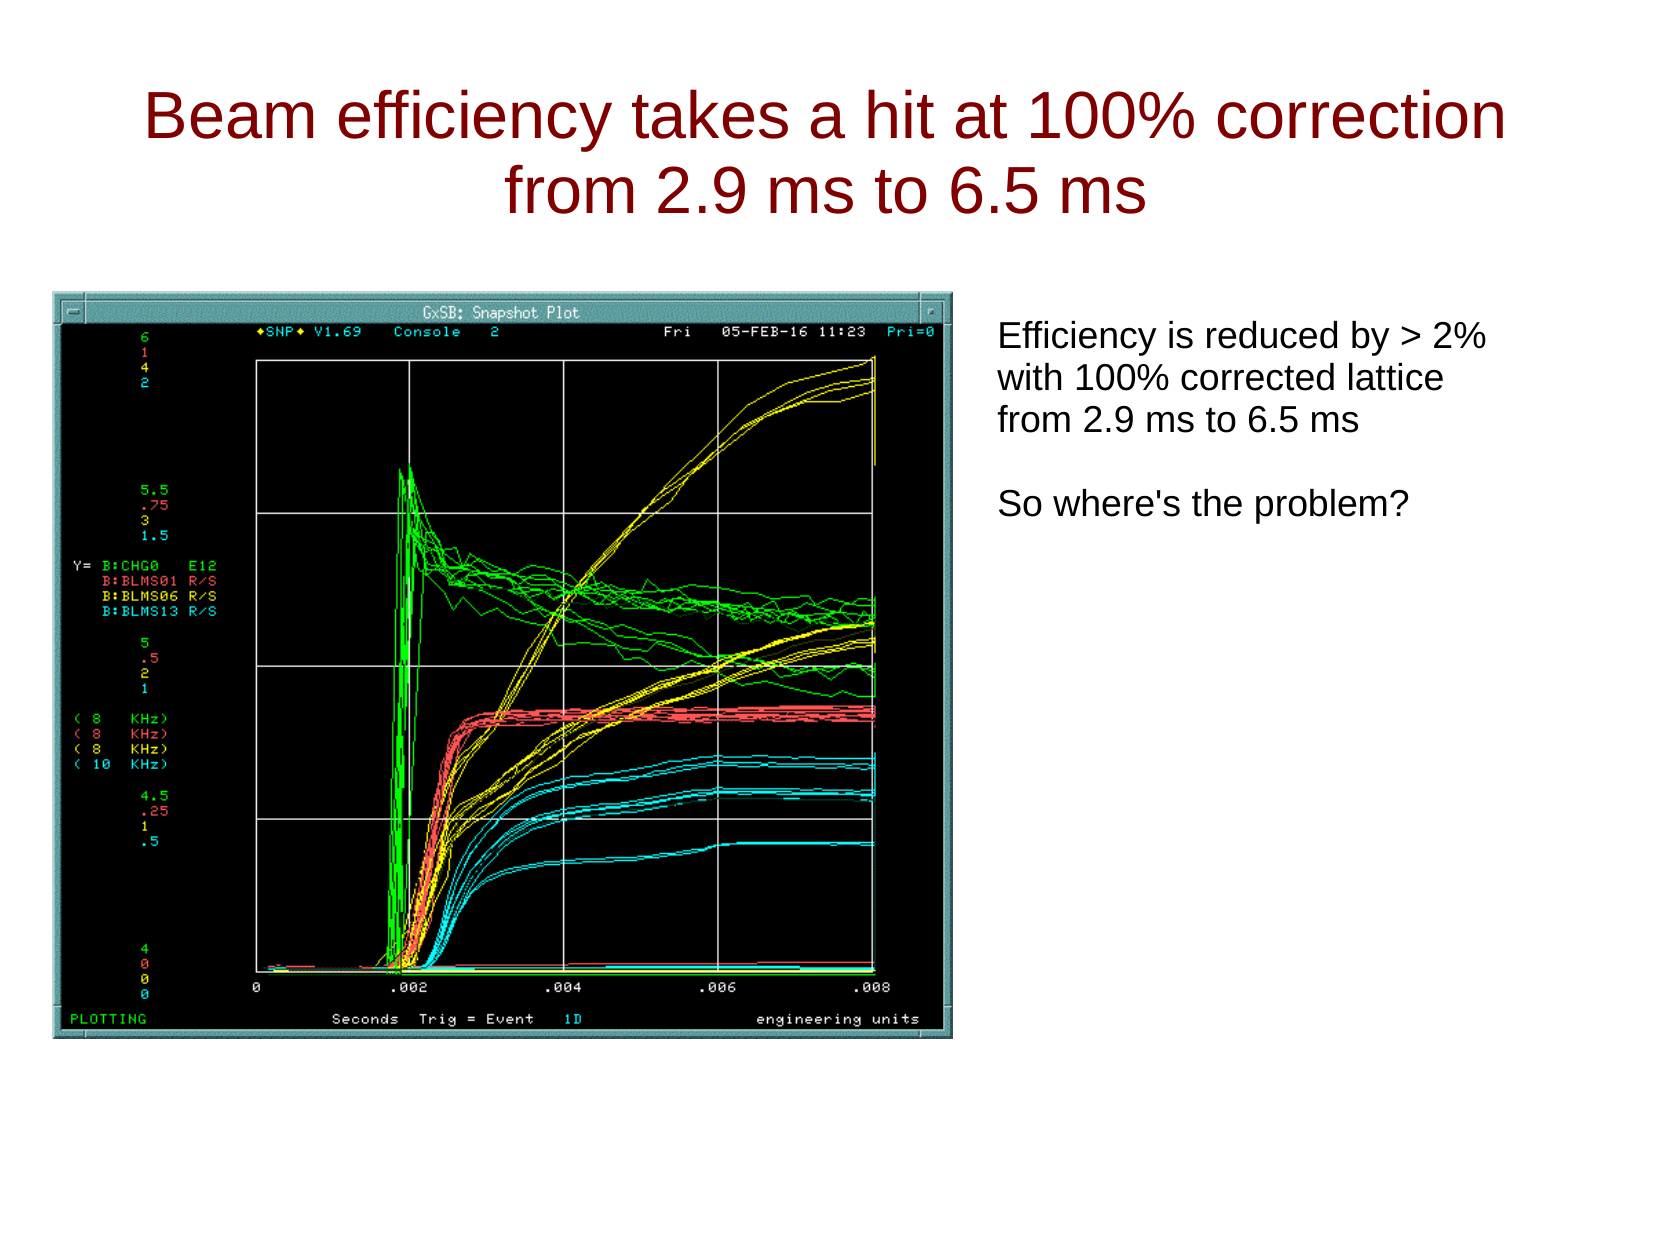

# Beam efficiency takes a hit at 100% correction from 2.9 ms to 6.5 ms
Efficiency is reduced by > 2% with 100% corrected lattice from 2.9 ms to 6.5 ms
So where's the problem?